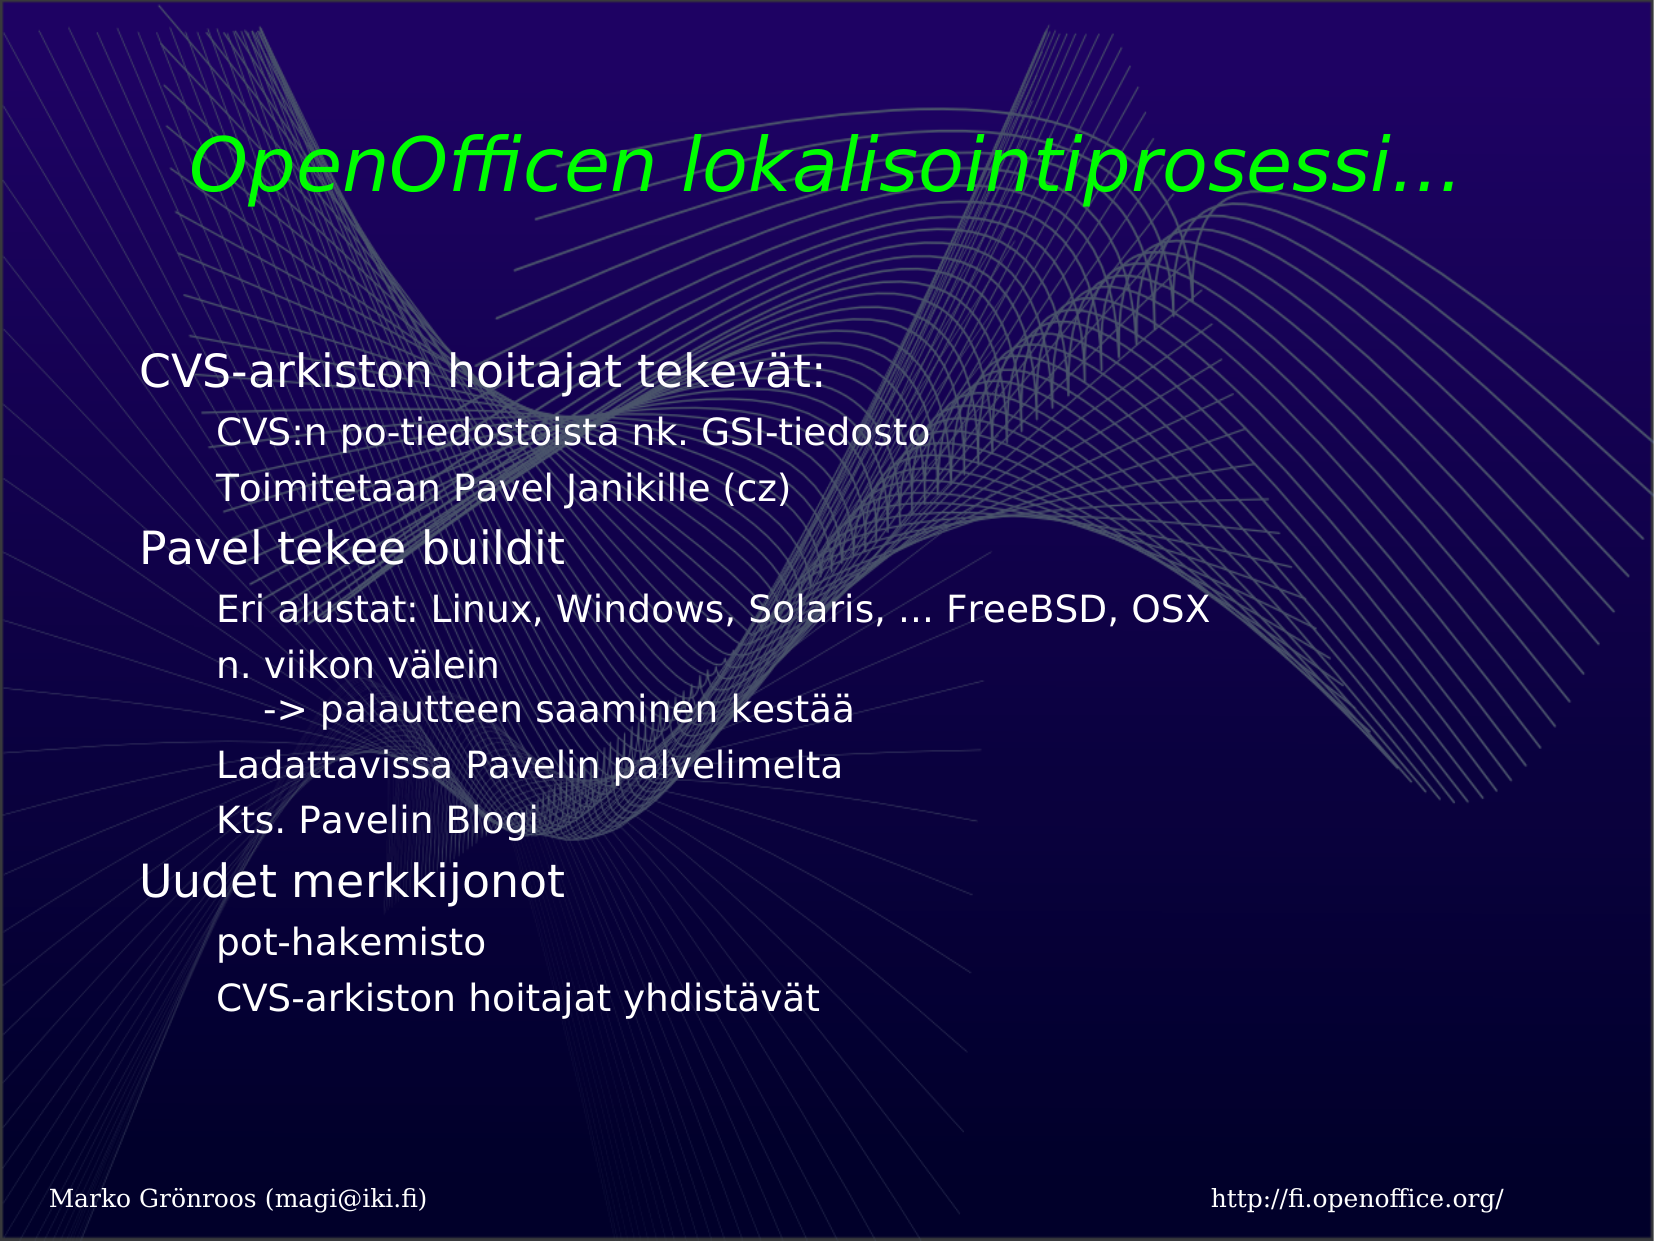

# OpenOfficen lokalisointiprosessi...
CVS-arkiston hoitajat tekevät:
CVS:n po-tiedostoista nk. GSI-tiedosto
Toimitetaan Pavel Janikille (cz)
Pavel tekee buildit
Eri alustat: Linux, Windows, Solaris, ... FreeBSD, OSX
n. viikon välein
-> palautteen saaminen kestää
Ladattavissa Pavelin palvelimelta
Kts. Pavelin Blogi
Uudet merkkijonot
pot-hakemisto
CVS-arkiston hoitajat yhdistävät